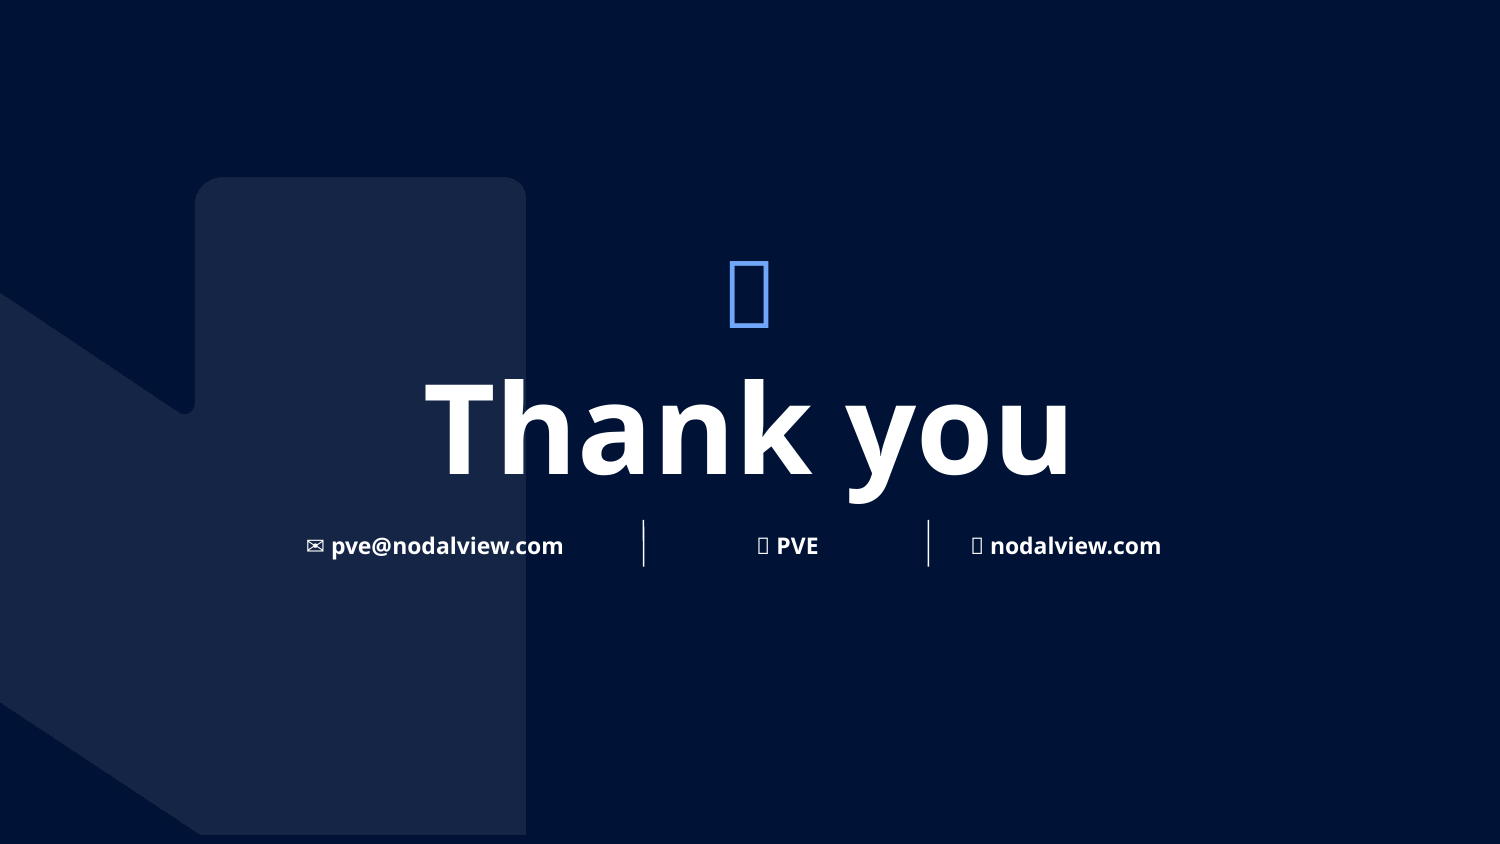

👋
Thank you
✉️ pve@nodalview.com
# 🍔 PVE
🌐 nodalview.com